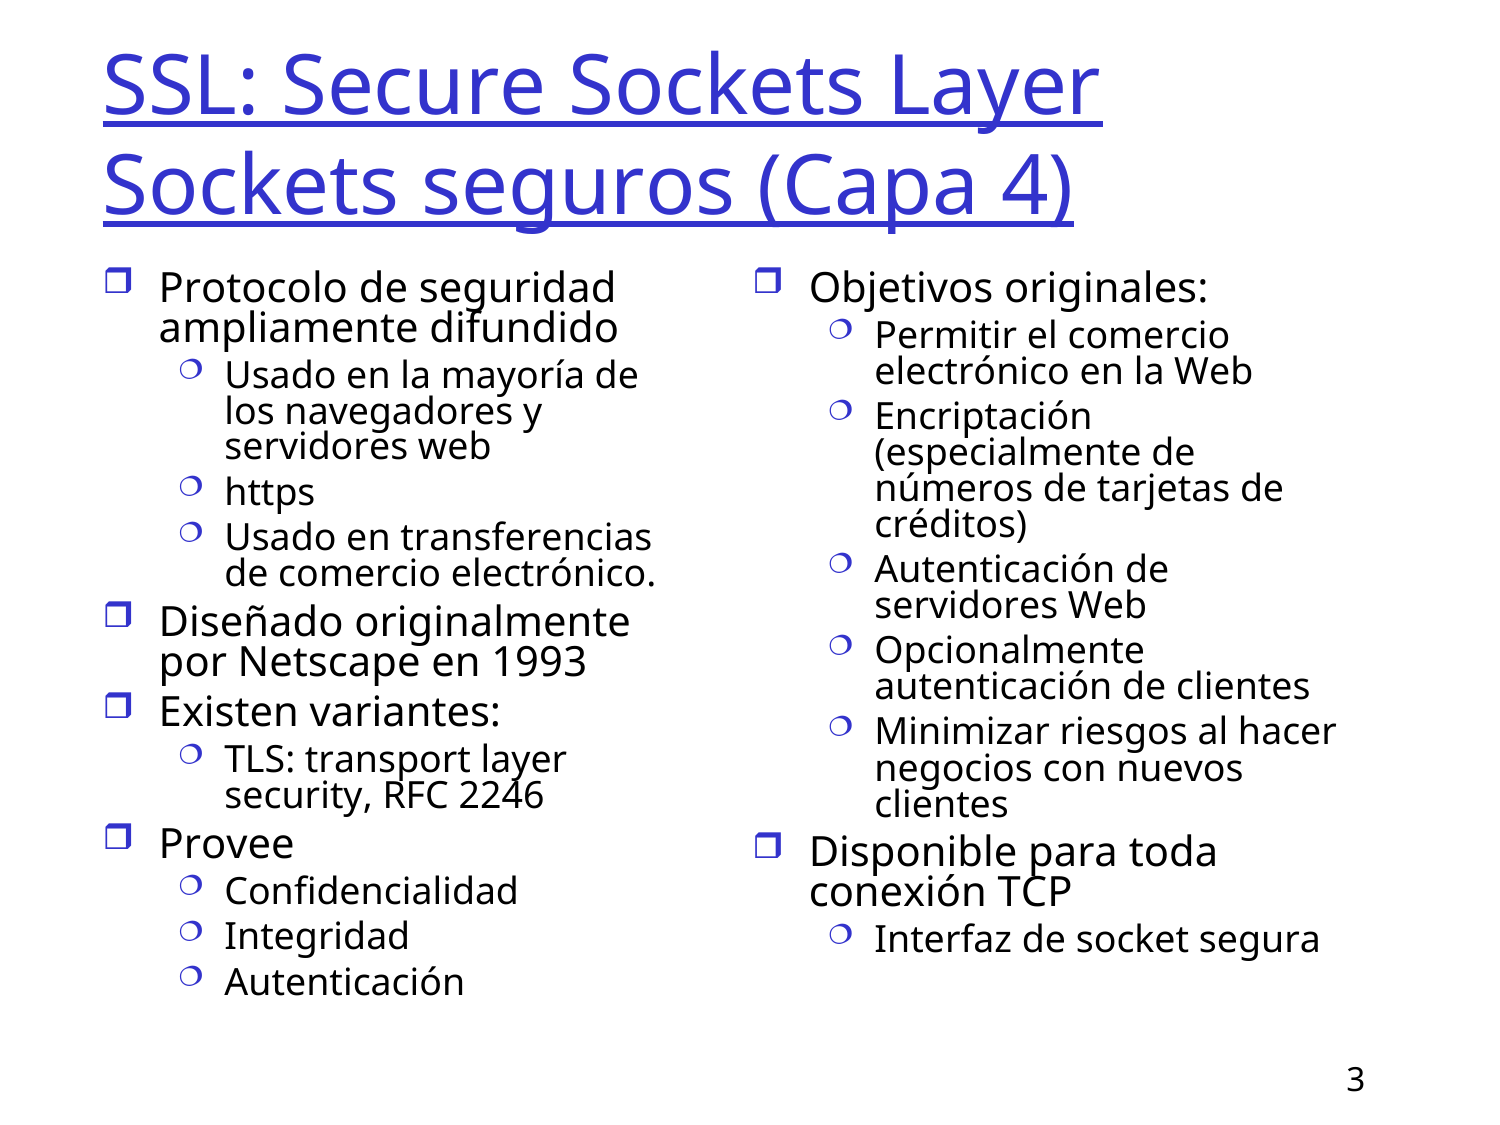

# SSL: Secure Sockets Layer Sockets seguros (Capa 4)
Protocolo de seguridad ampliamente difundido
Usado en la mayoría de los navegadores y servidores web
https
Usado en transferencias de comercio electrónico.
Diseñado originalmente por Netscape en 1993
Existen variantes:
TLS: transport layer security, RFC 2246
Provee
Confidencialidad
Integridad
Autenticación
Objetivos originales:
Permitir el comercio electrónico en la Web
Encriptación (especialmente de números de tarjetas de créditos)
Autenticación de servidores Web
Opcionalmente autenticación de clientes
Minimizar riesgos al hacer negocios con nuevos clientes
Disponible para toda conexión TCP
Interfaz de socket segura
3